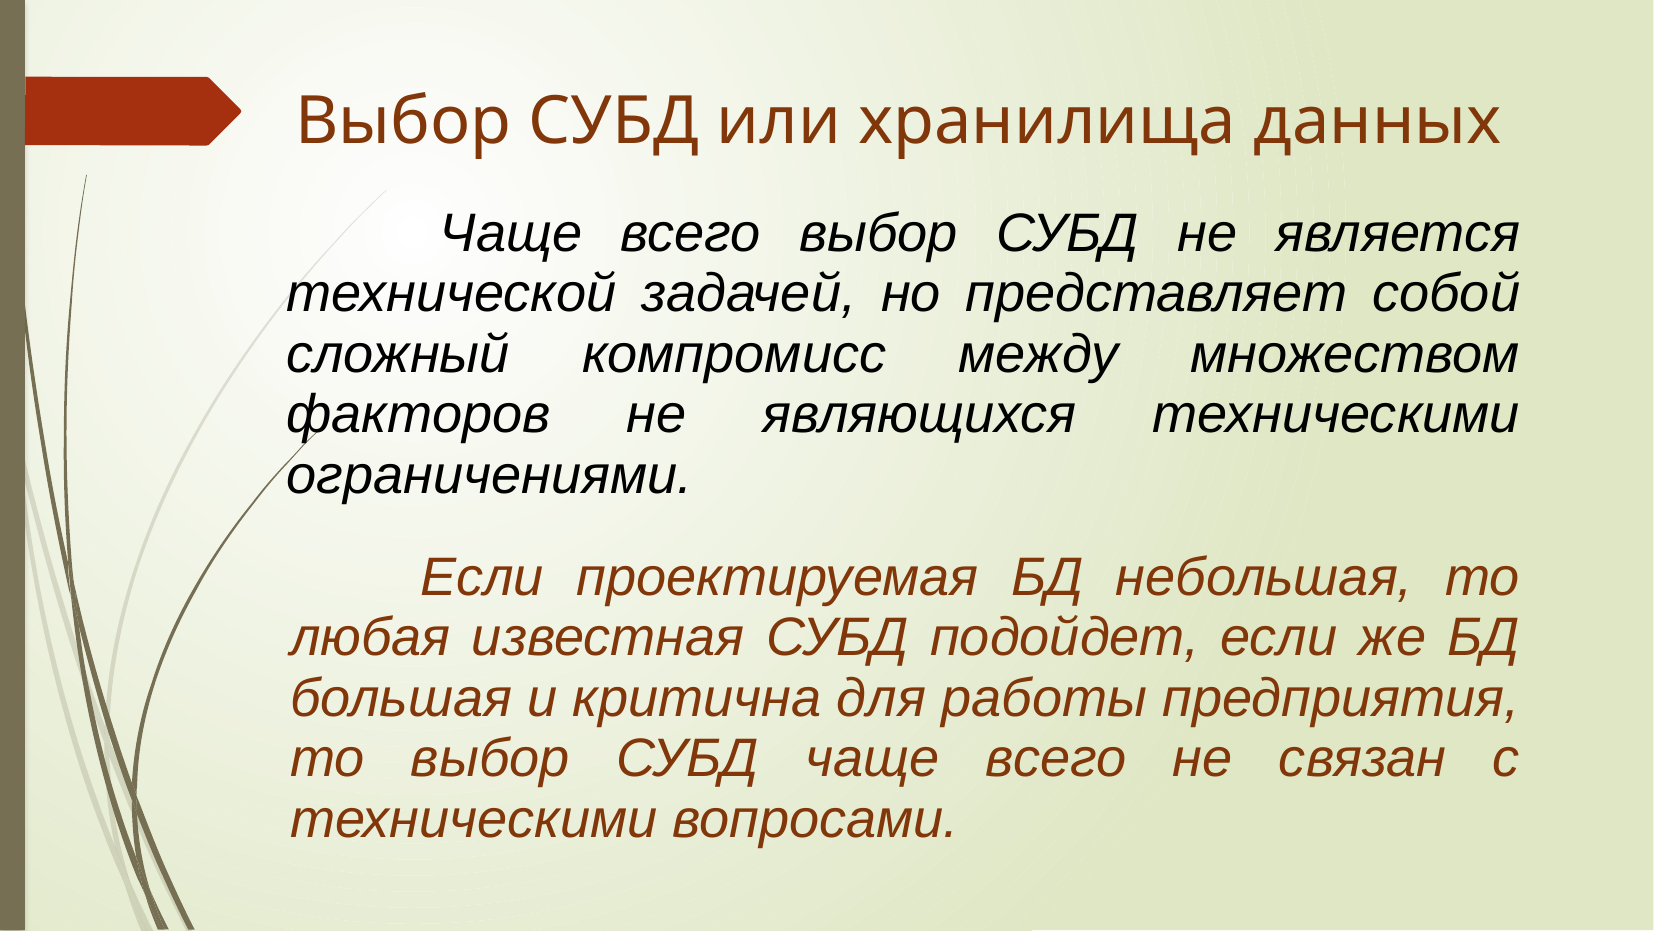

# Выбор СУБД или хранилища данных
 Чаще всего выбор СУБД не является технической задачей, но представляет собой сложный компромисс между множеством факторов не являющихся техническими ограничениями.
 Если проектируемая БД небольшая, то любая известная СУБД подойдет, если же БД большая и критична для работы предприятия, то выбор СУБД чаще всего не связан с техническими вопросами.